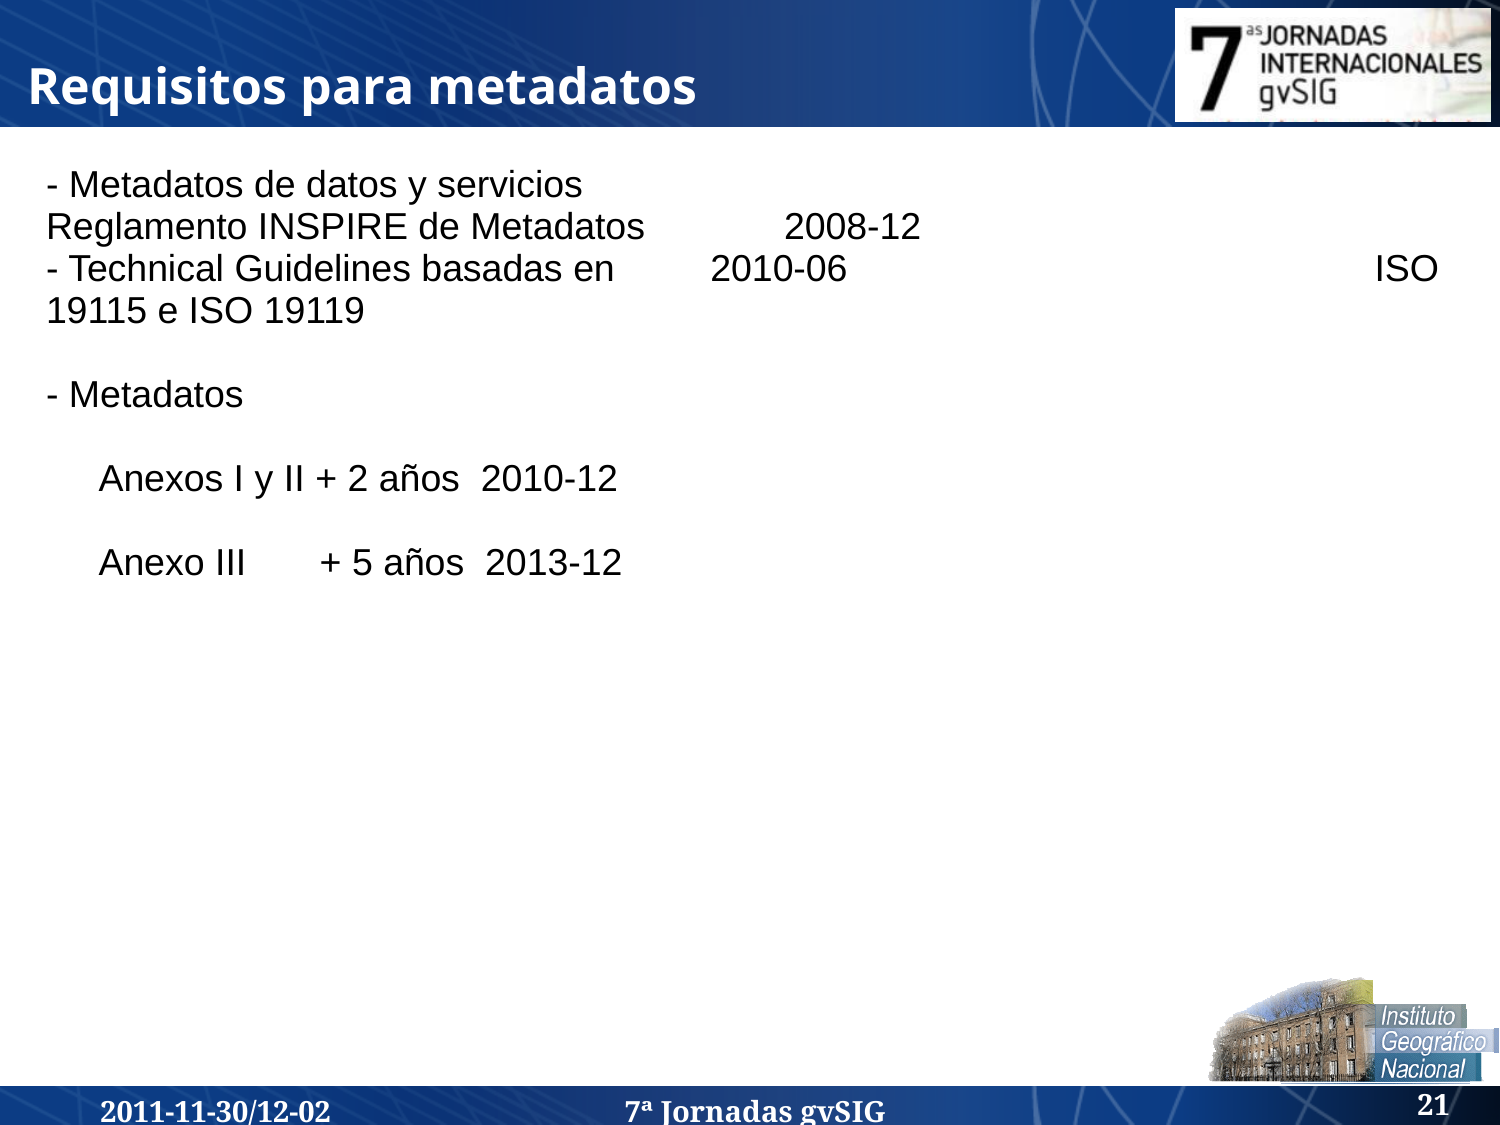

Requisitos para metadatos
- Metadatos de datos y servicios
Reglamento INSPIRE de Metadatos		2008-12
- Technical Guidelines basadas en 		2010-06 								ISO 19115 e ISO 19119
- Metadatos
 Anexos I y II + 2 años 2010-12
 Anexo III + 5 años 2013-12